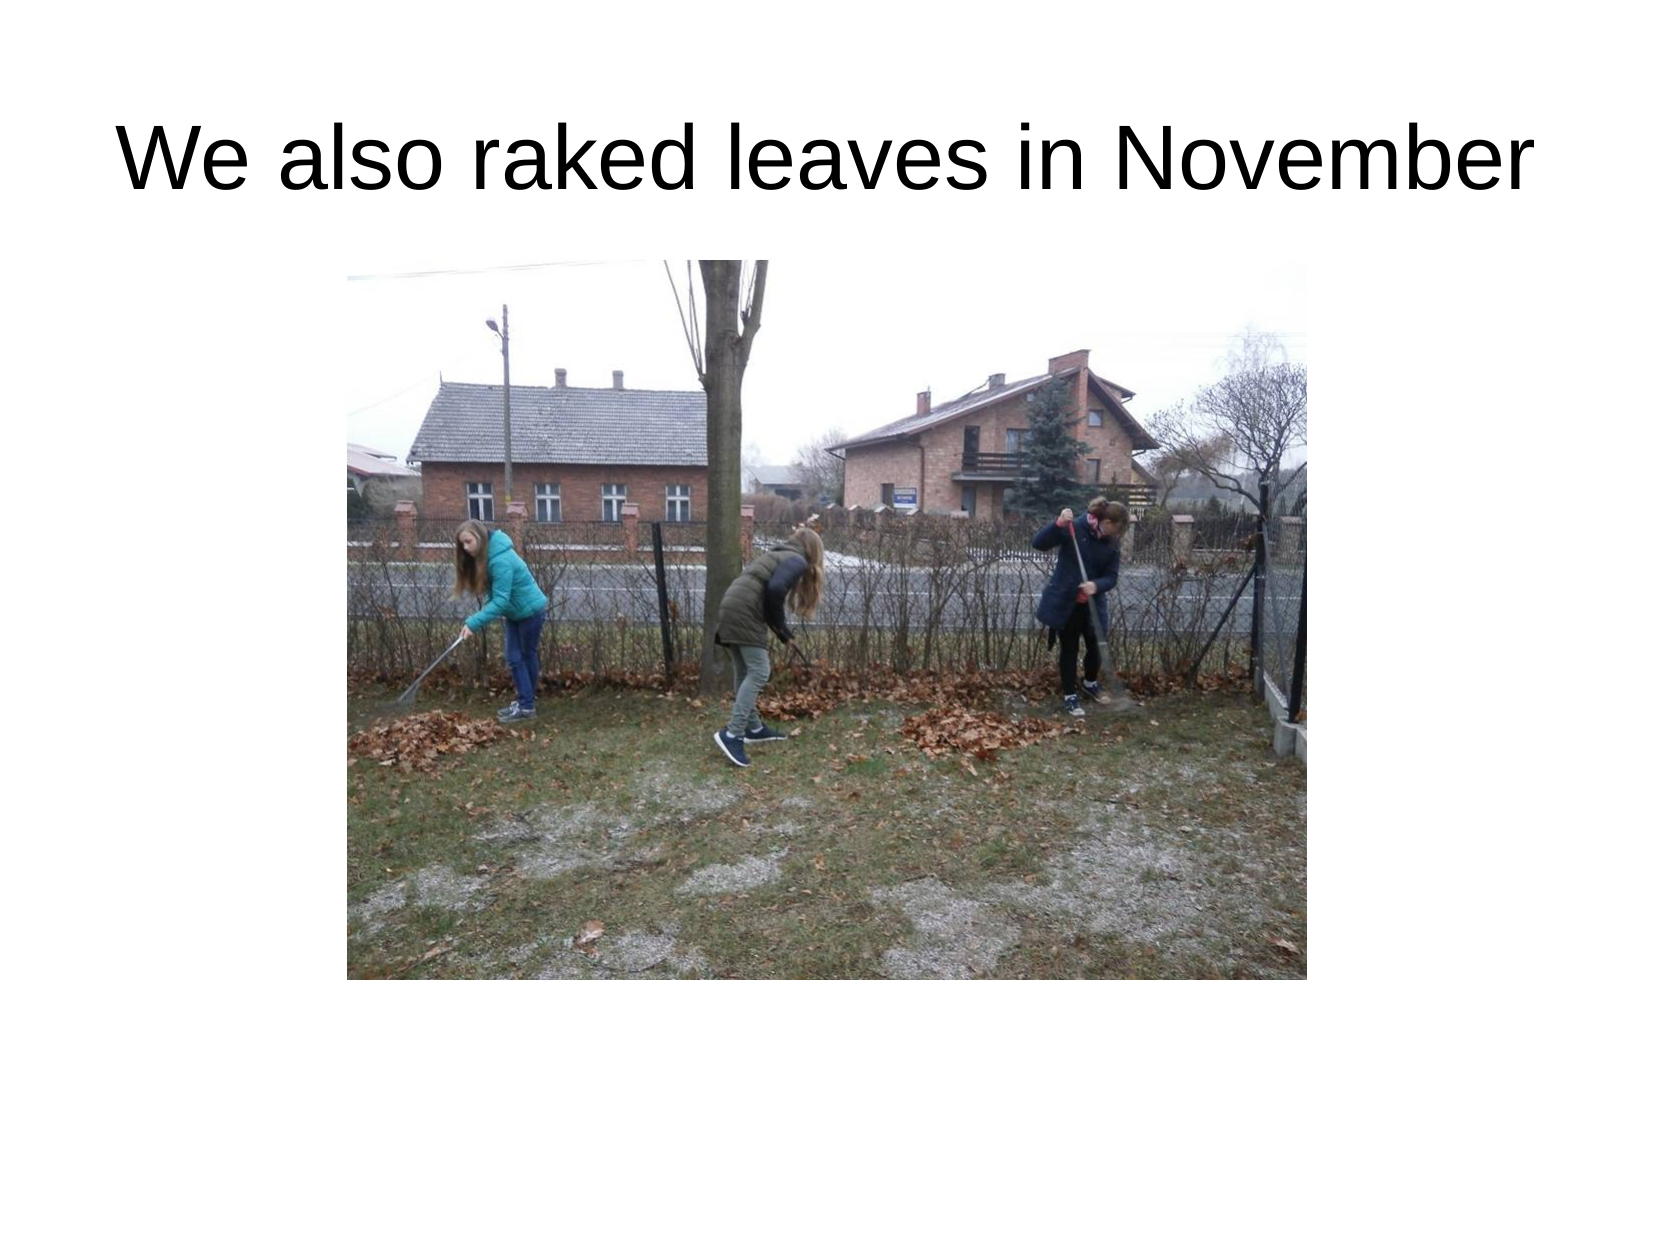

# We also raked leaves in November